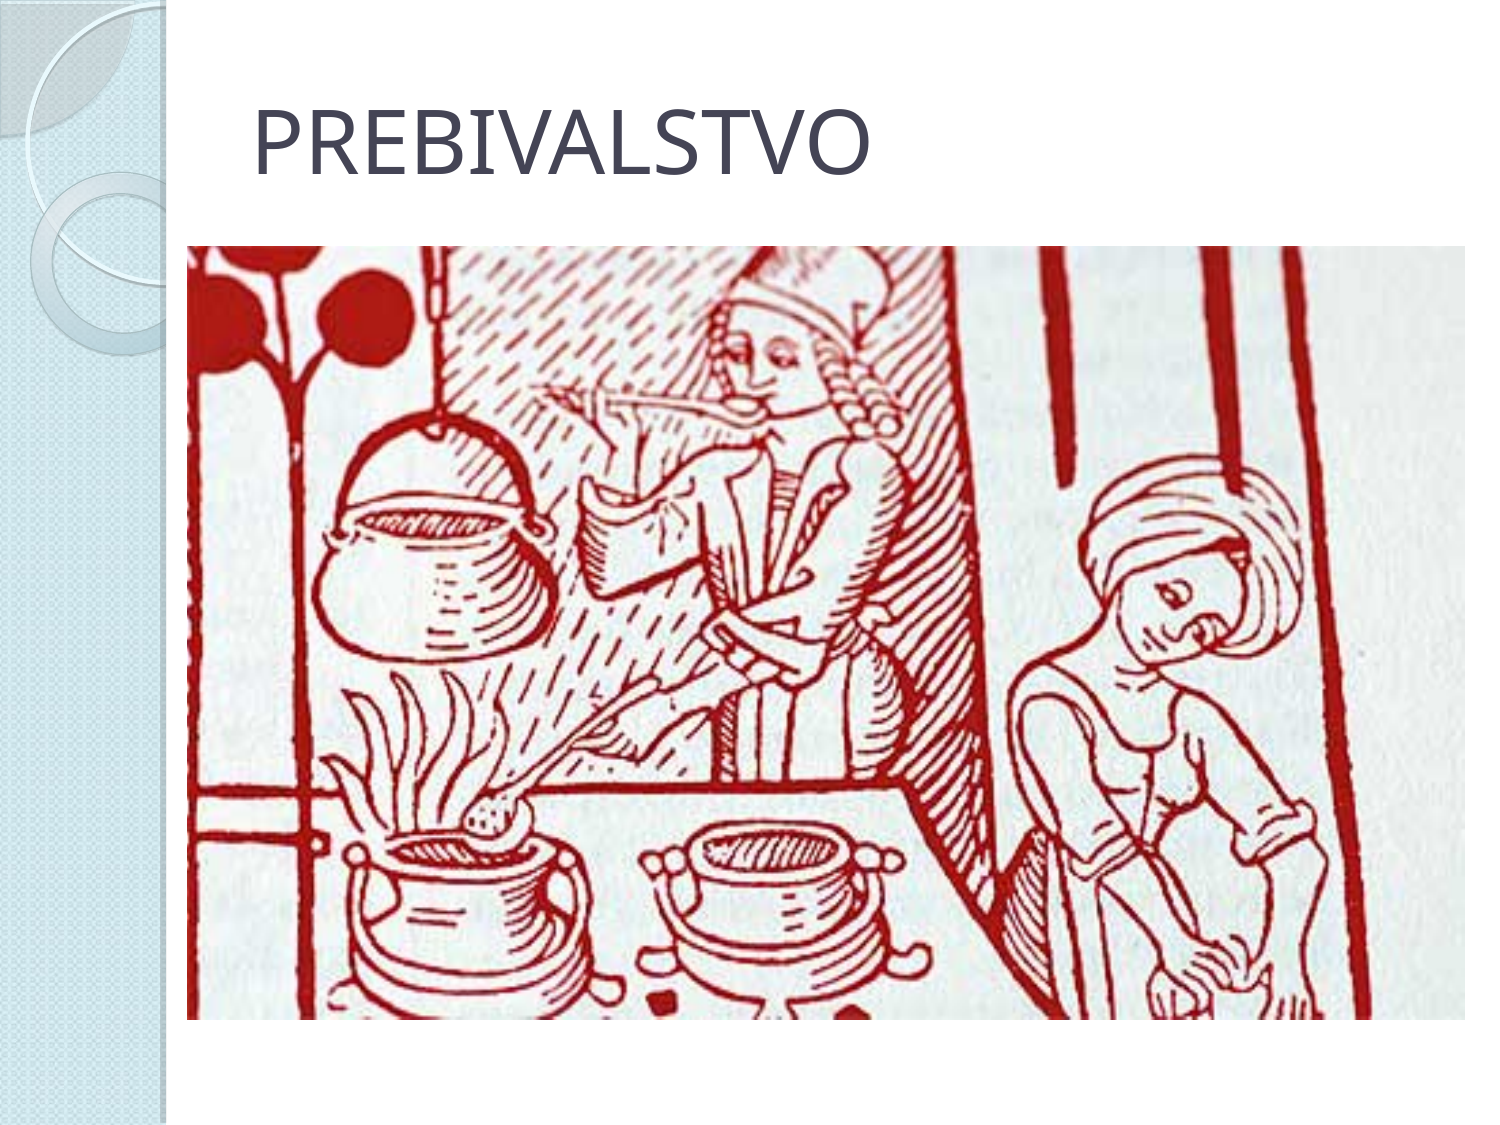

# PREBIVALSTVO
Ločevali po družbenih in gospodarskih značilnostih
Meščani, plemstvo in duhoviščina  nemeščani, Židi
Meščani: trgovci, obrtniki, finančniki in prekupčevalci
Denar (zlato, srebro)
Židi  denarniki, preganjani  živeli v getih
Dečki: pripravljanje na trgovski poklic in utrjevanje telesa; izobraževanje
Deklice: doma; privatne šole; ženska opravila